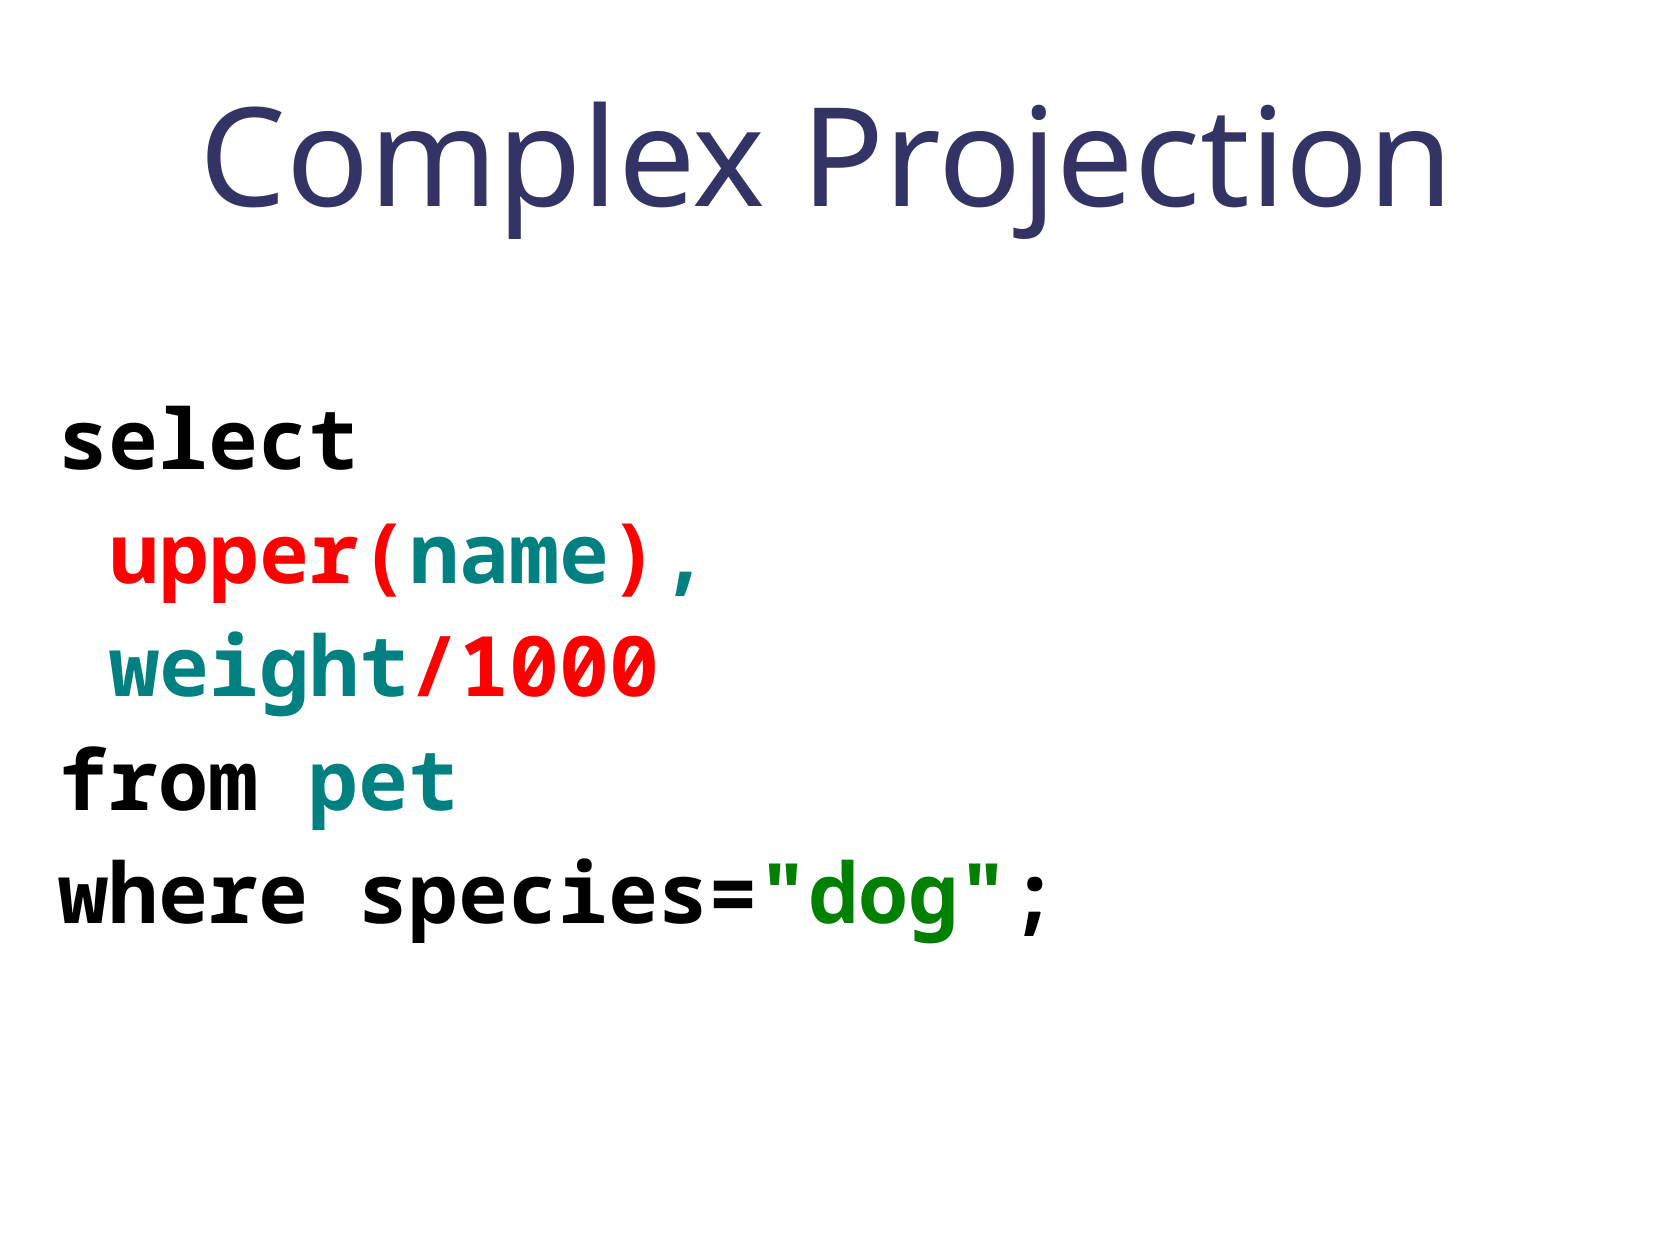

# Complex Projection
select
 upper(name),
 weight/1000
from pet
where species="dog";